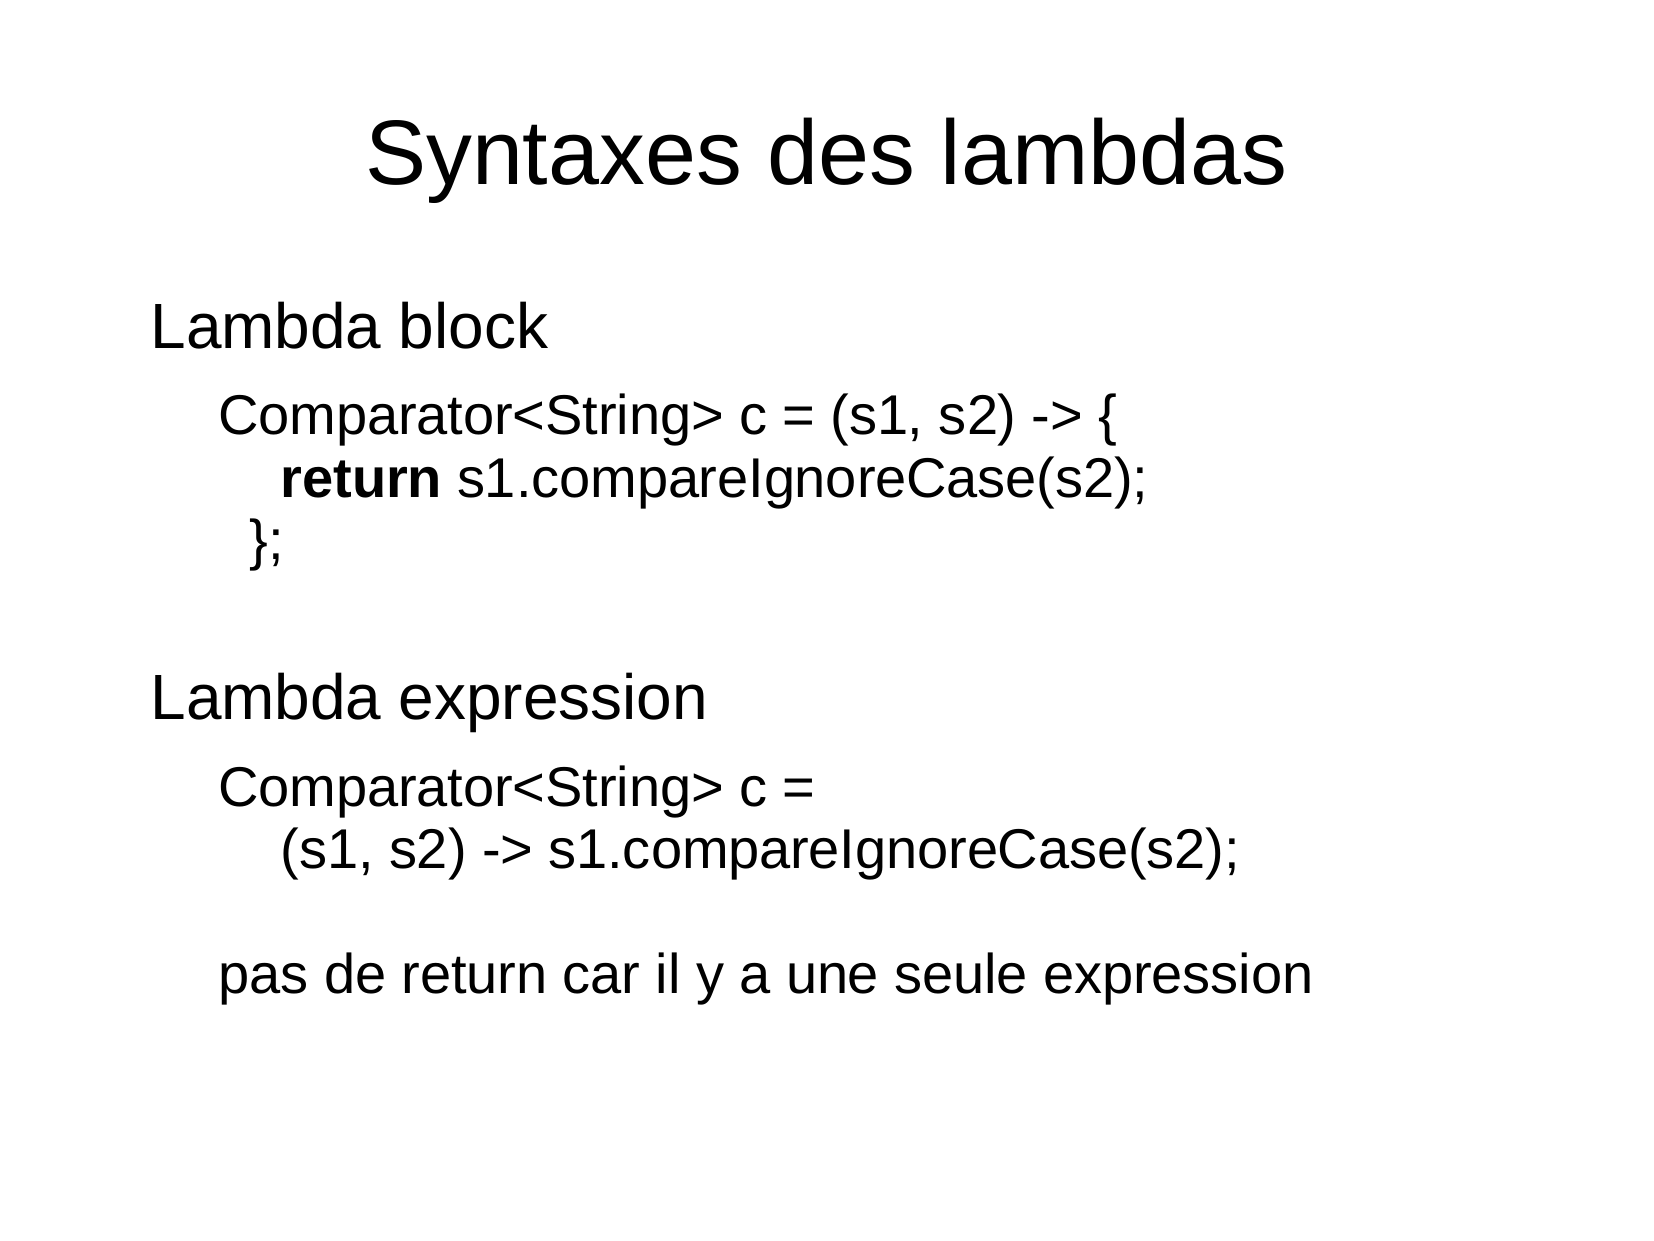

# Syntaxes des lambdas
Lambda block
Comparator<String> c = (s1, s2) -> {
 return s1.compareIgnoreCase(s2);
 };
Lambda expression
Comparator<String> c =
 (s1, s2) -> s1.compareIgnoreCase(s2);
pas de return car il y a une seule expression